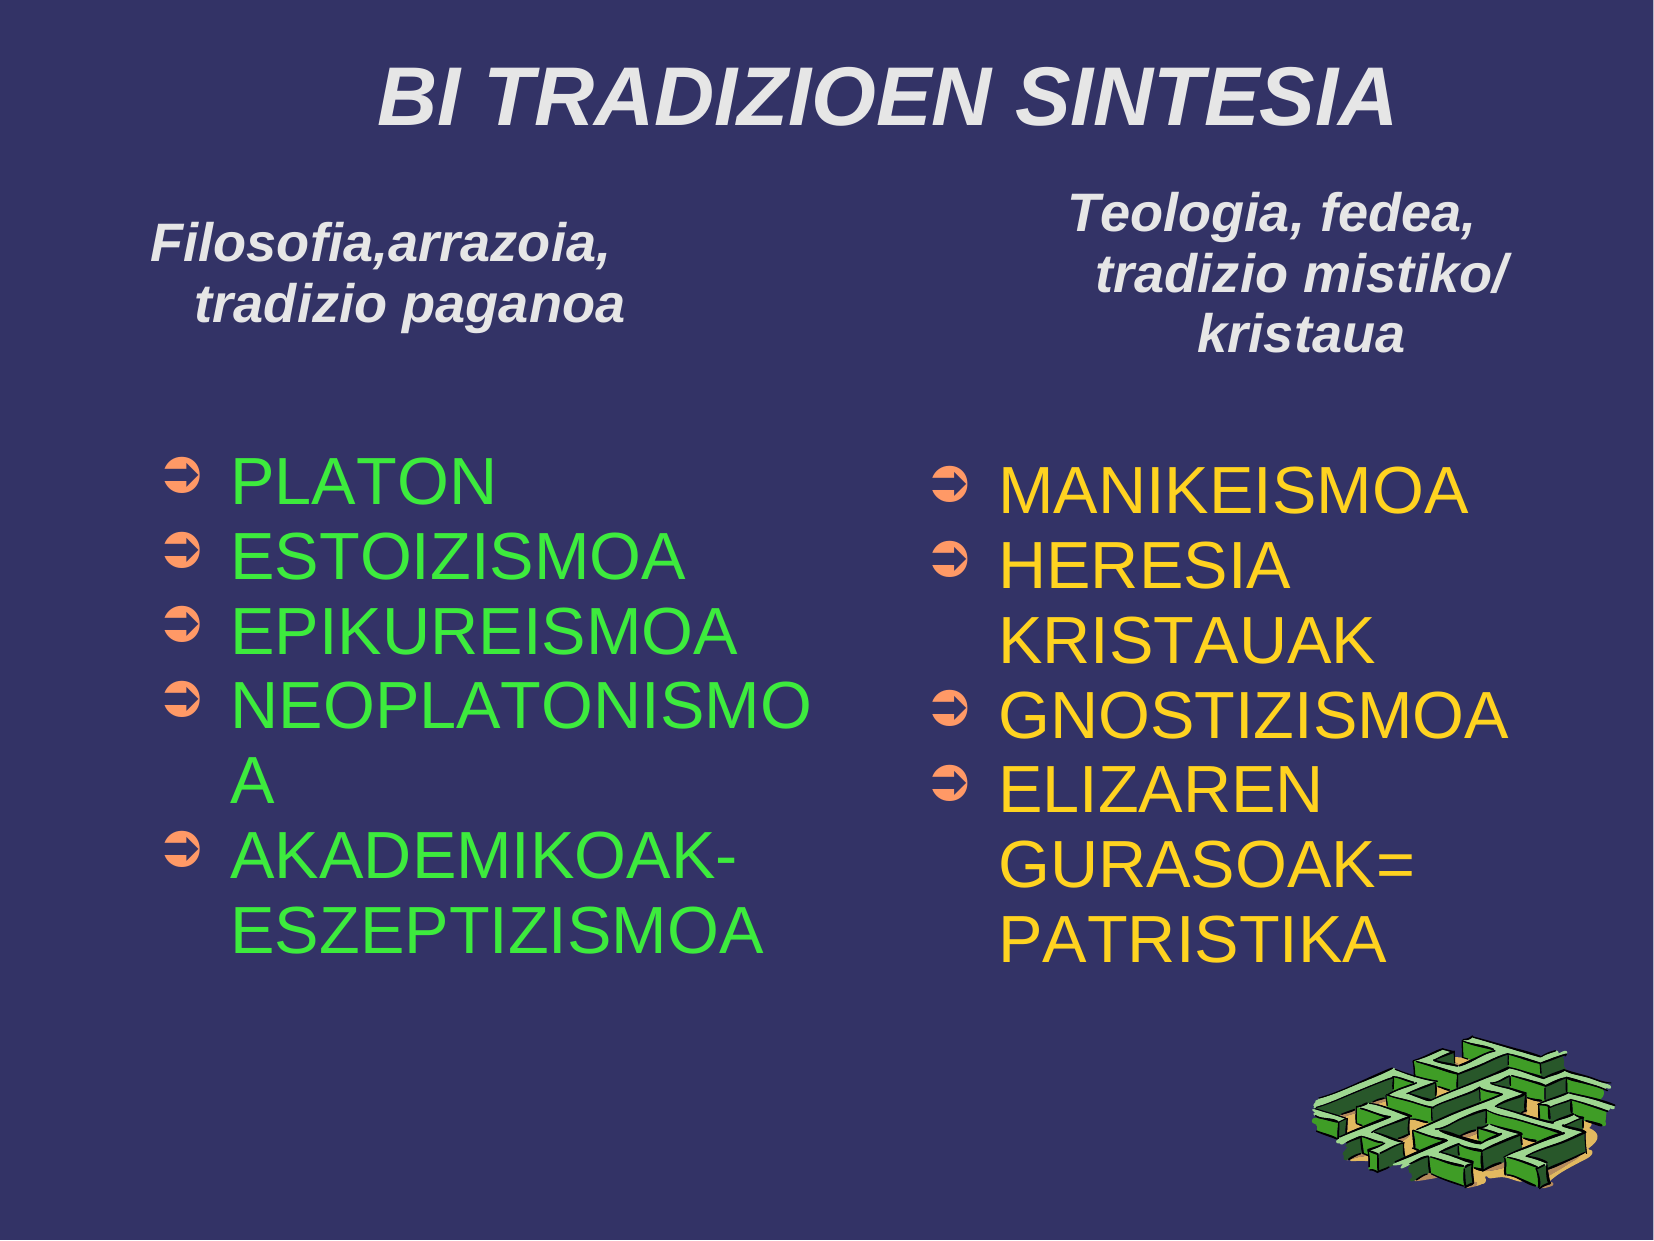

# BI TRADIZIOEN SINTESIA
Filosofia,arrazoia, tradizio paganoa
Teologia, fedea, tradizio mistiko/ kristaua
PLATON
ESTOIZISMOA
EPIKUREISMOA
NEOPLATONISMOA
AKADEMIKOAK-ESZEPTIZISMOA
MANIKEISMOA
HERESIA KRISTAUAK
GNOSTIZISMOA
ELIZAREN GURASOAK= PATRISTIKA